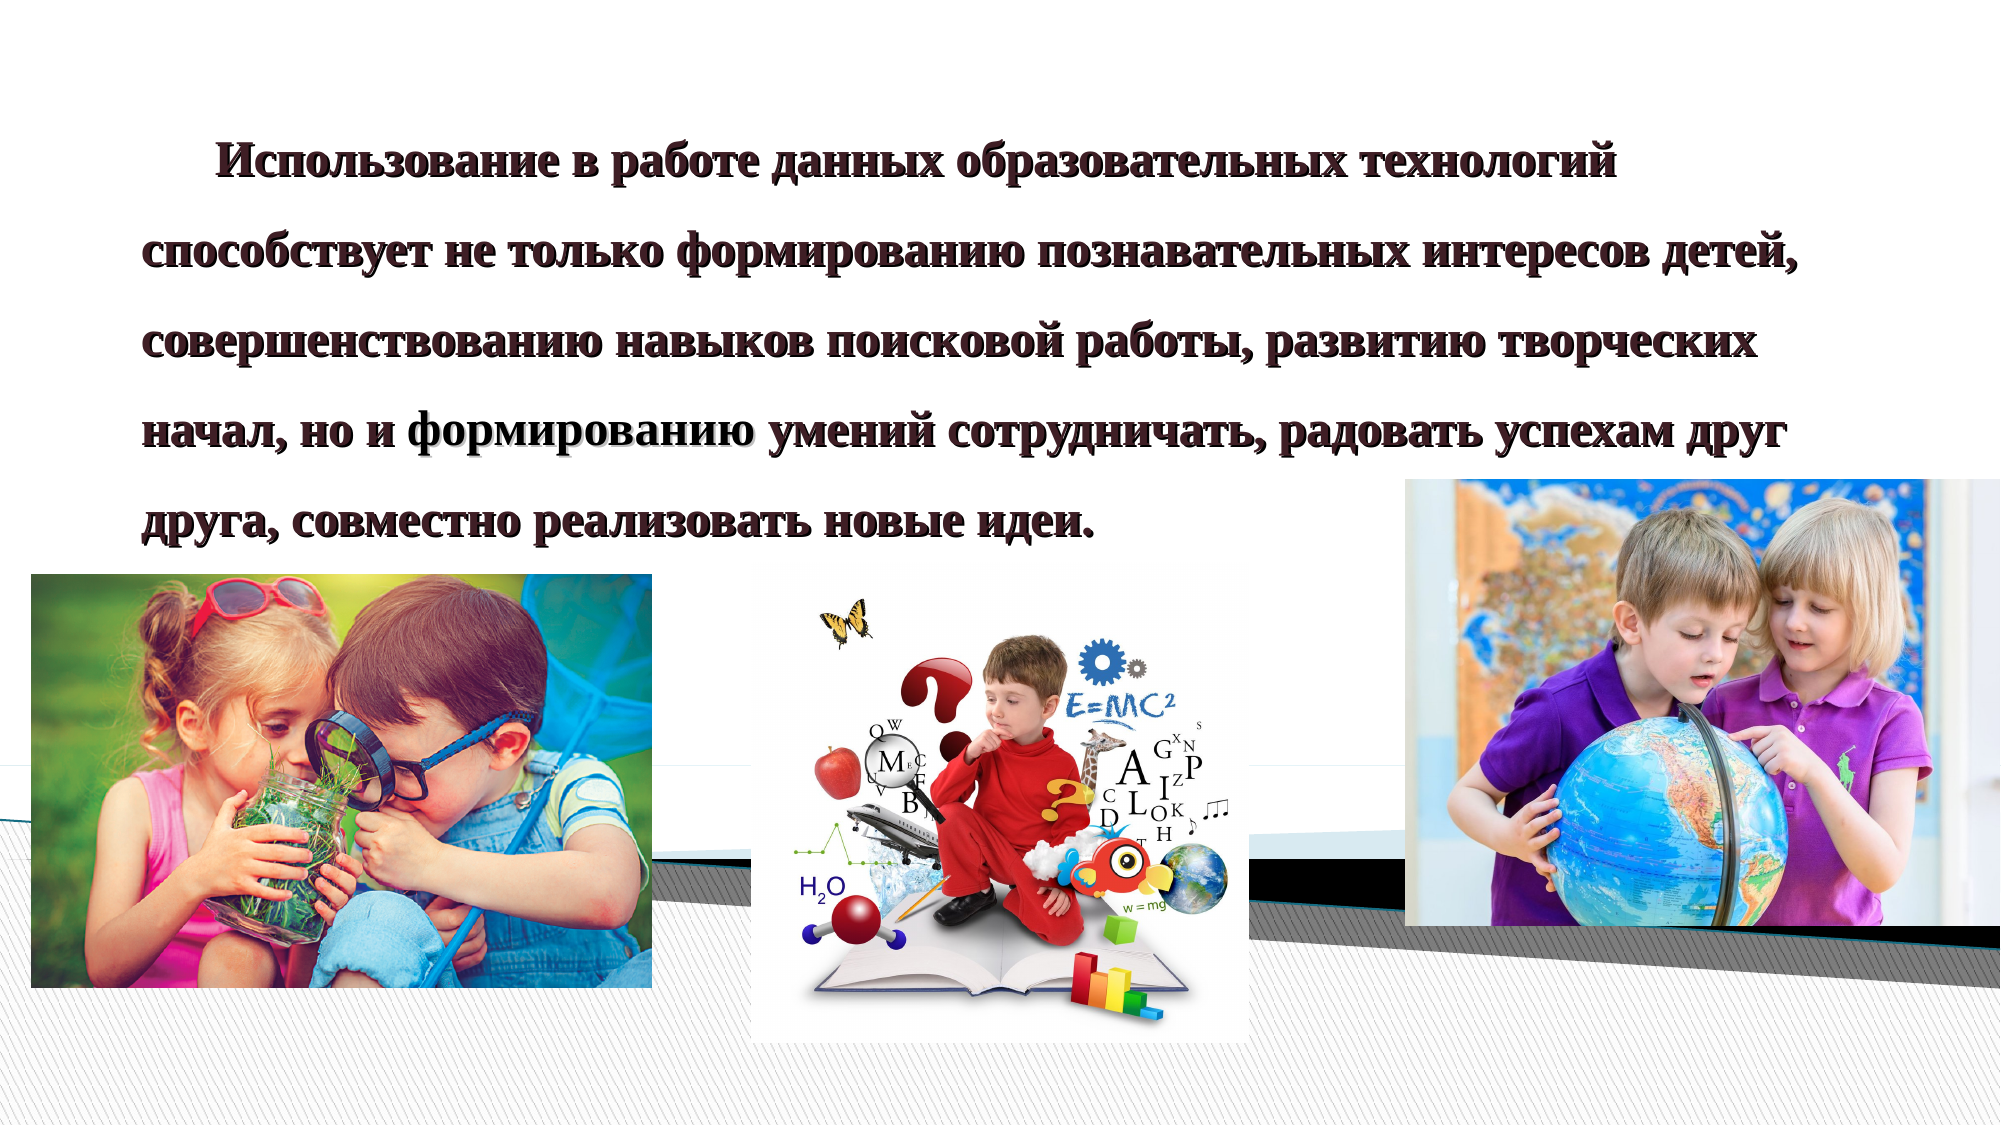

# Использование в работе данных образовательных технологий способствует не только формированию познавательных интересов детей, совершенствованию навыков поисковой работы, развитию творческих начал, но и формированию умений сотрудничать, радовать успехам друг друга, совместно реализовать новые идеи.